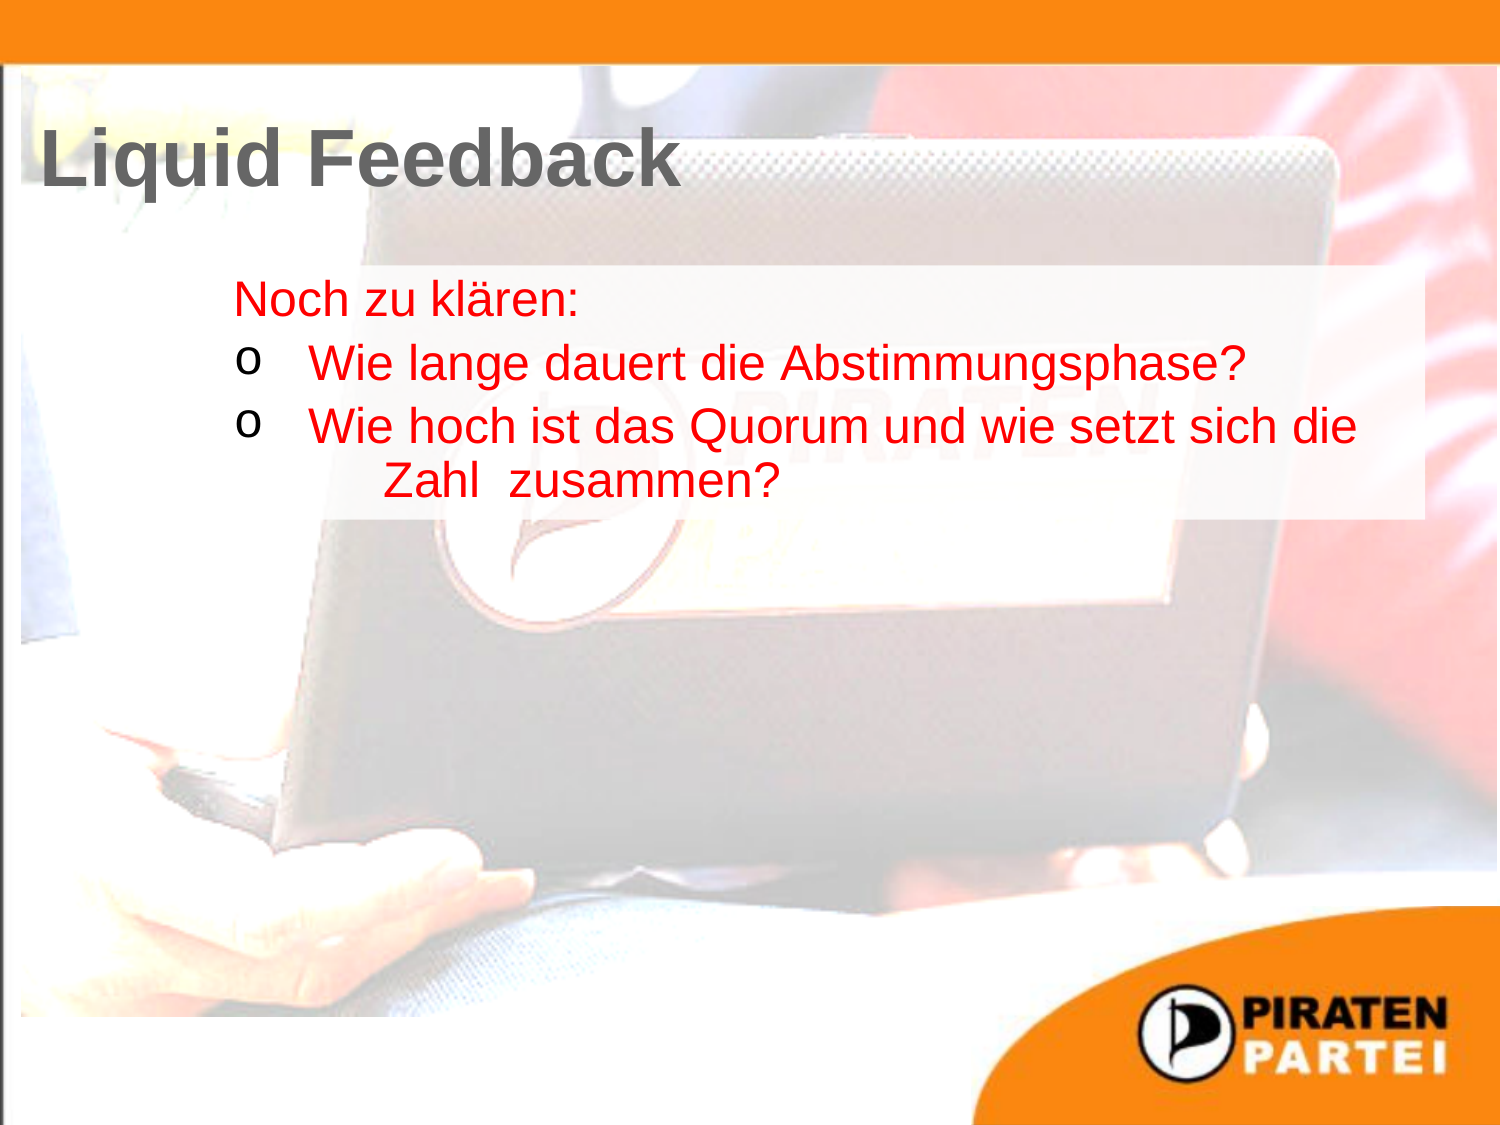

# Liquid Feedback
Noch zu klären:
Wie lange dauert die Abstimmungsphase?
Wie hoch ist das Quorum und wie setzt sich die Zahl zusammen?